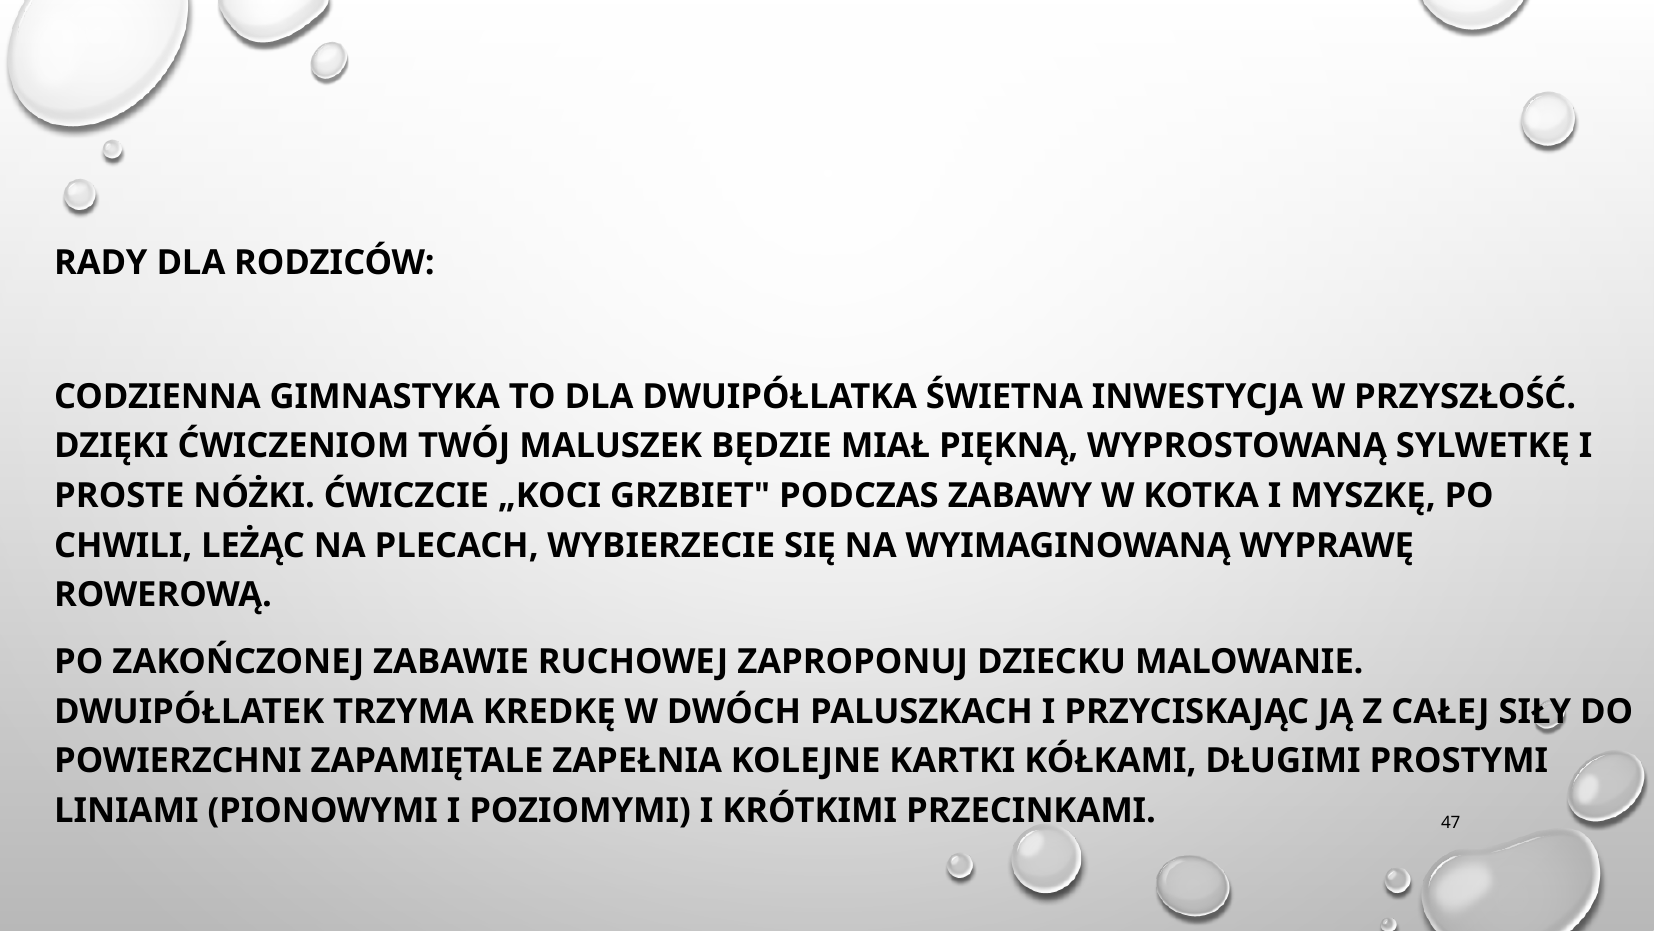

# Rady dla rodziców:
Codzienna gimnastyka to dla dwuipółlatka świetna inwestycja w przyszłość. Dzięki ćwiczeniom twój maluszek będzie miał piękną, wyprostowaną sylwetkę i proste nóżki. Ćwiczcie „koci grzbiet" podczas zabawy w kotka i myszkę, po chwili, leżąc na plecach, wybierzecie się na wyimaginowaną wyprawę rowerową.
Po zakończonej zabawie ruchowej zaproponuj dziecku malowanie. Dwuipółlatek trzyma kredkę w dwóch paluszkach i przyciskając ją z całej siły do powierzchni zapamiętale zapełnia kolejne kartki kółkami, długimi prostymi liniami (pionowymi i poziomymi) i krótkimi przecinkami.
46